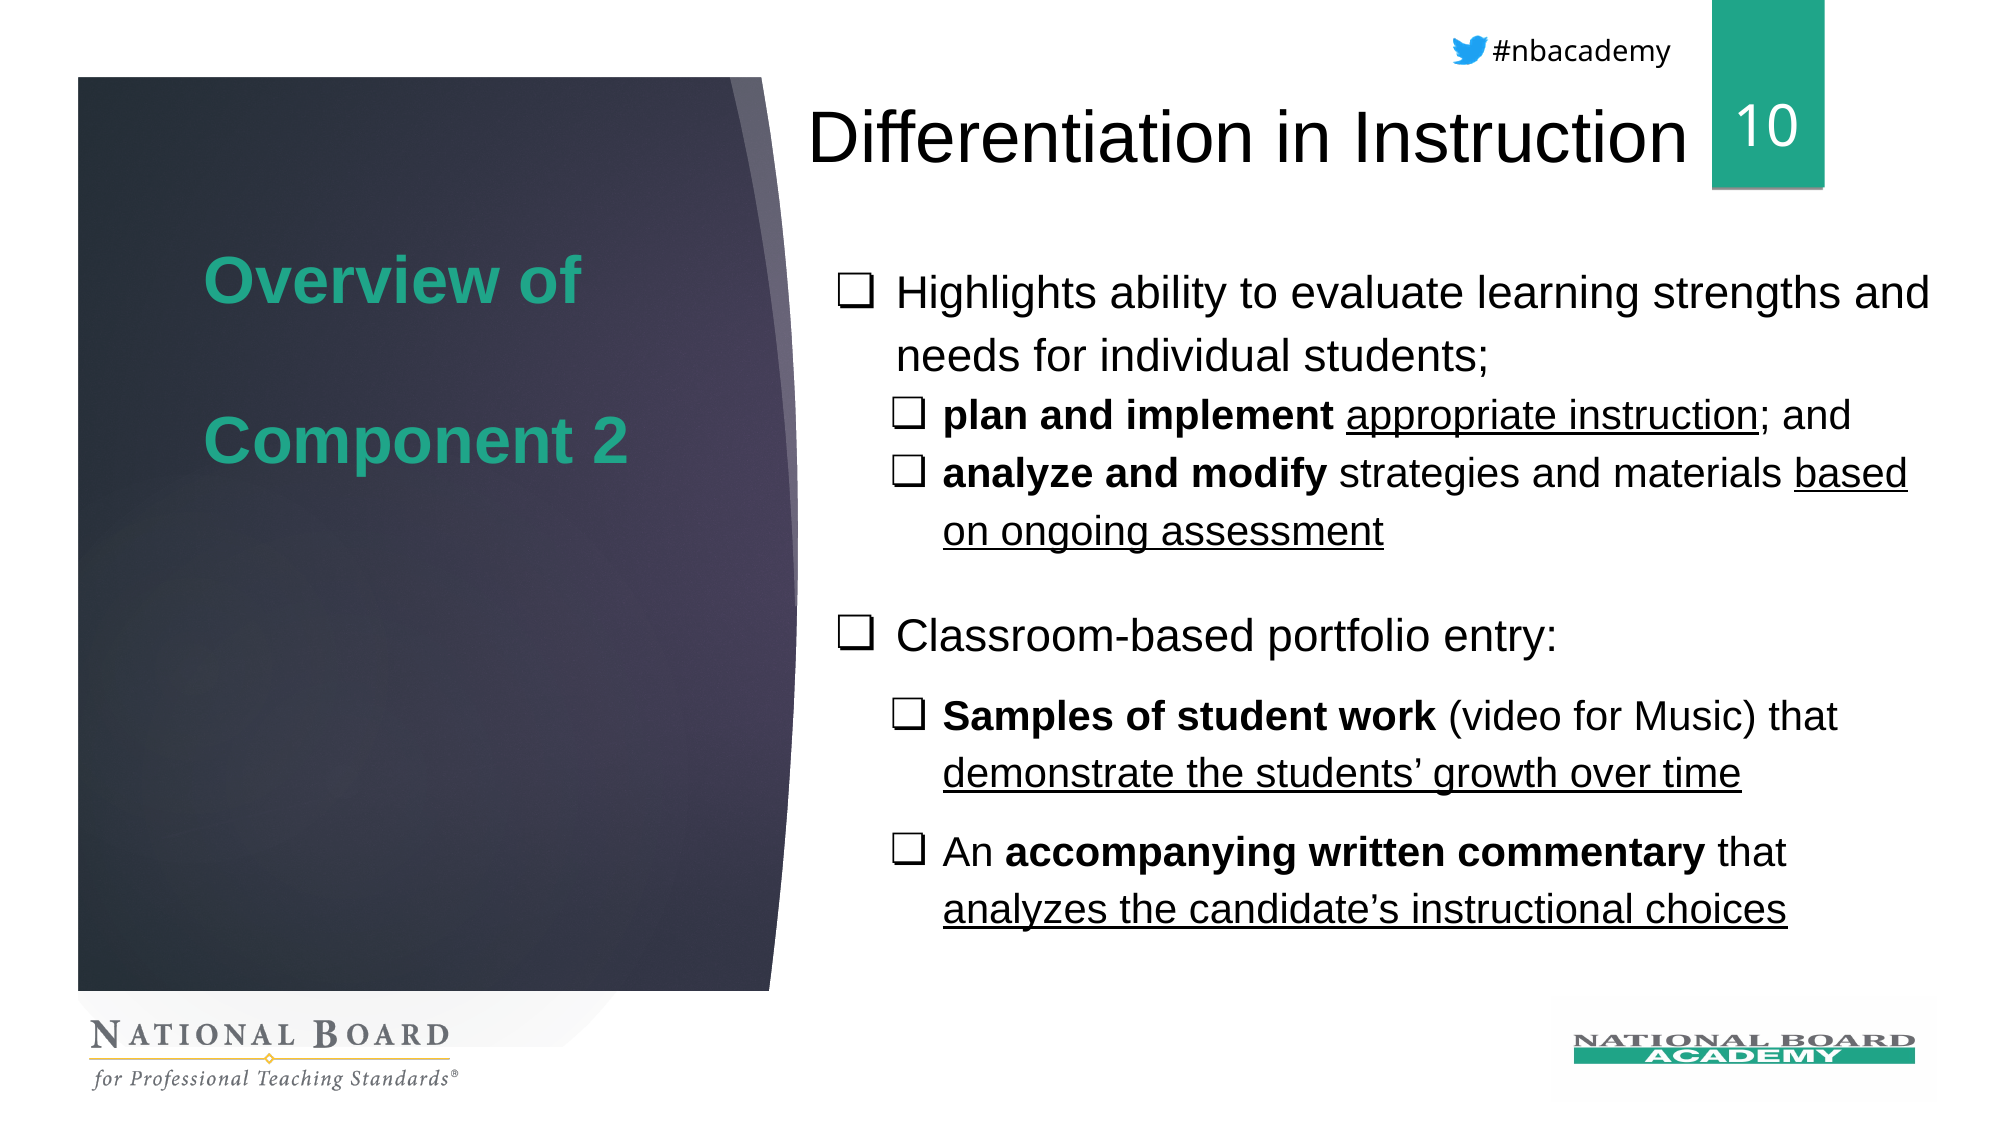

# Differentiation in Instruction
Overview of Component 2
Highlights ability to evaluate learning strengths and needs for individual students;
plan and implement appropriate instruction; and
analyze and modify strategies and materials based on ongoing assessment
Classroom-based portfolio entry:
Samples of student work (video for Music) that demonstrate the students’ growth over time
An accompanying written commentary that analyzes the candidate’s instructional choices